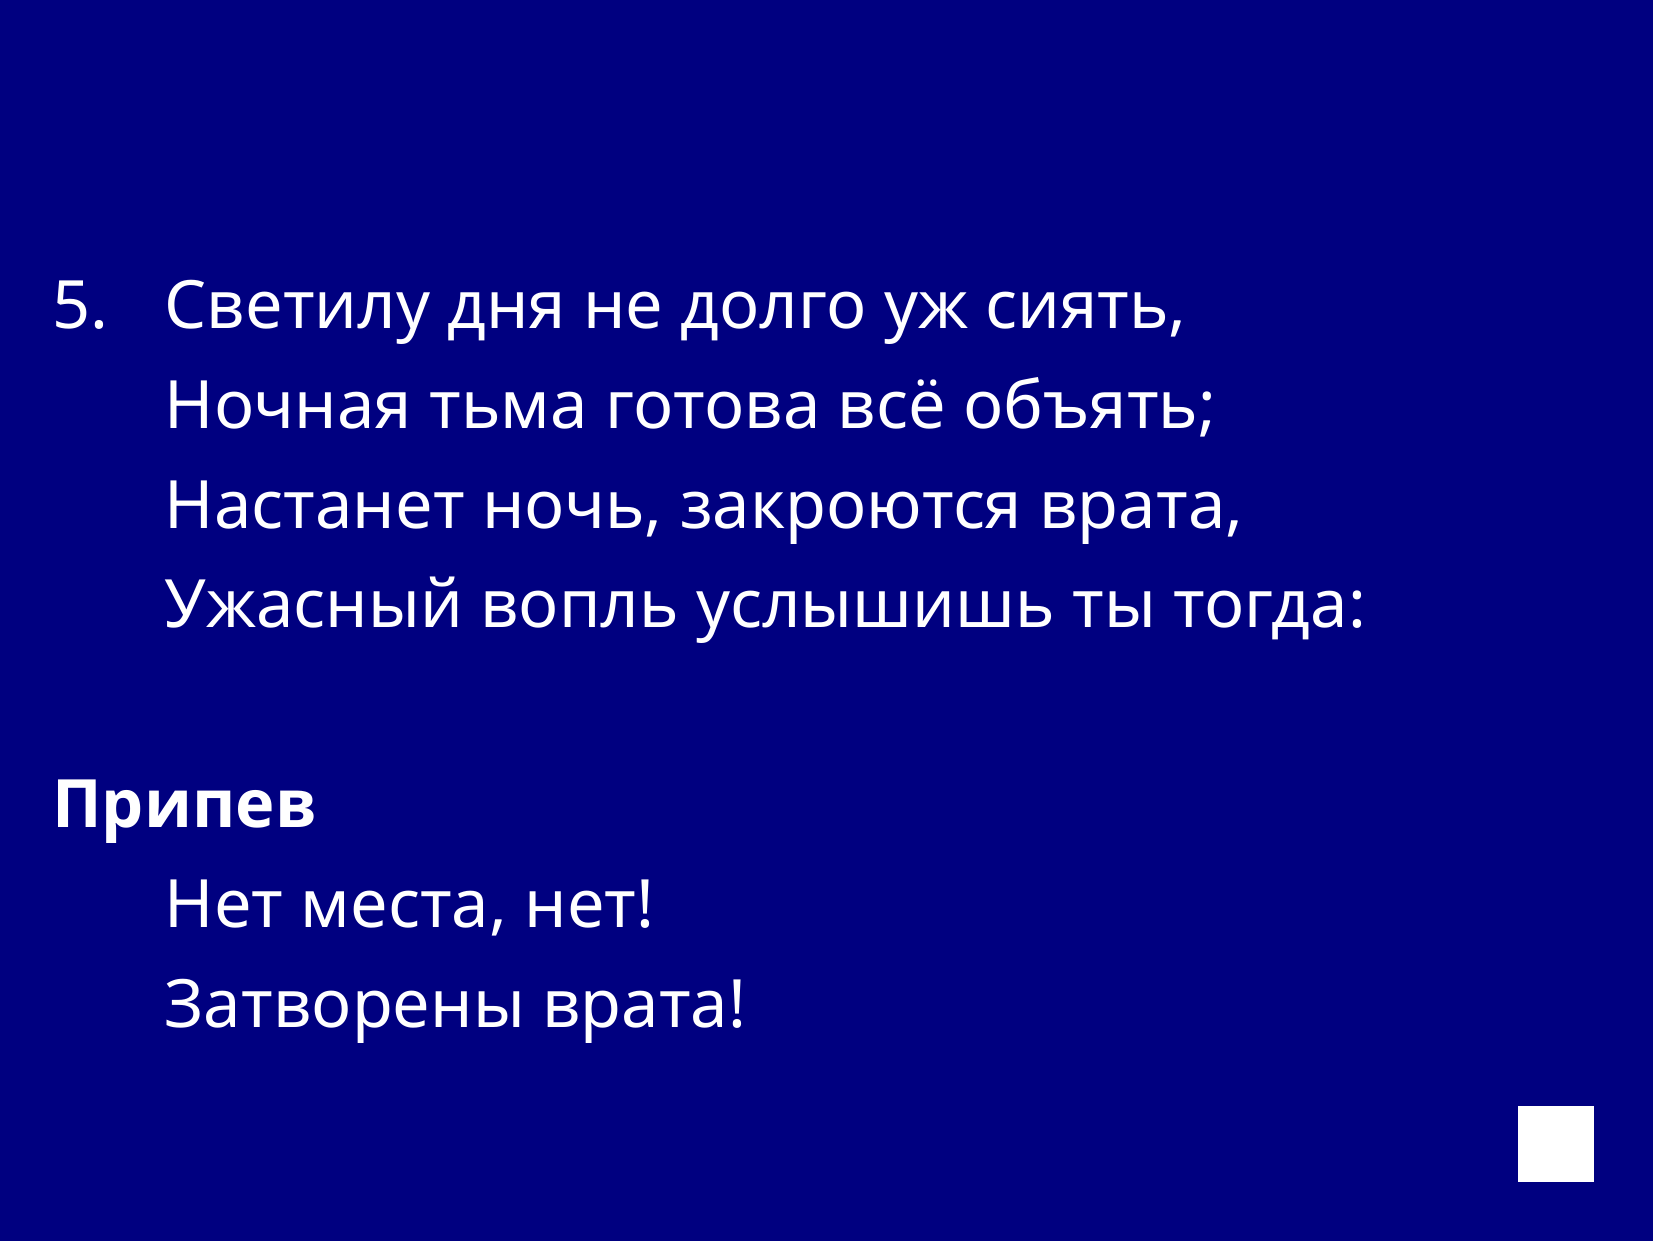

5.	Светилу дня не долго уж сиять,
	Ночная тьма готова всё объять;
	Настанет ночь, закроются врата,
	Ужасный вопль услышишь ты тогда:
Припев
	Нет места, нет!
	Затворены врата!